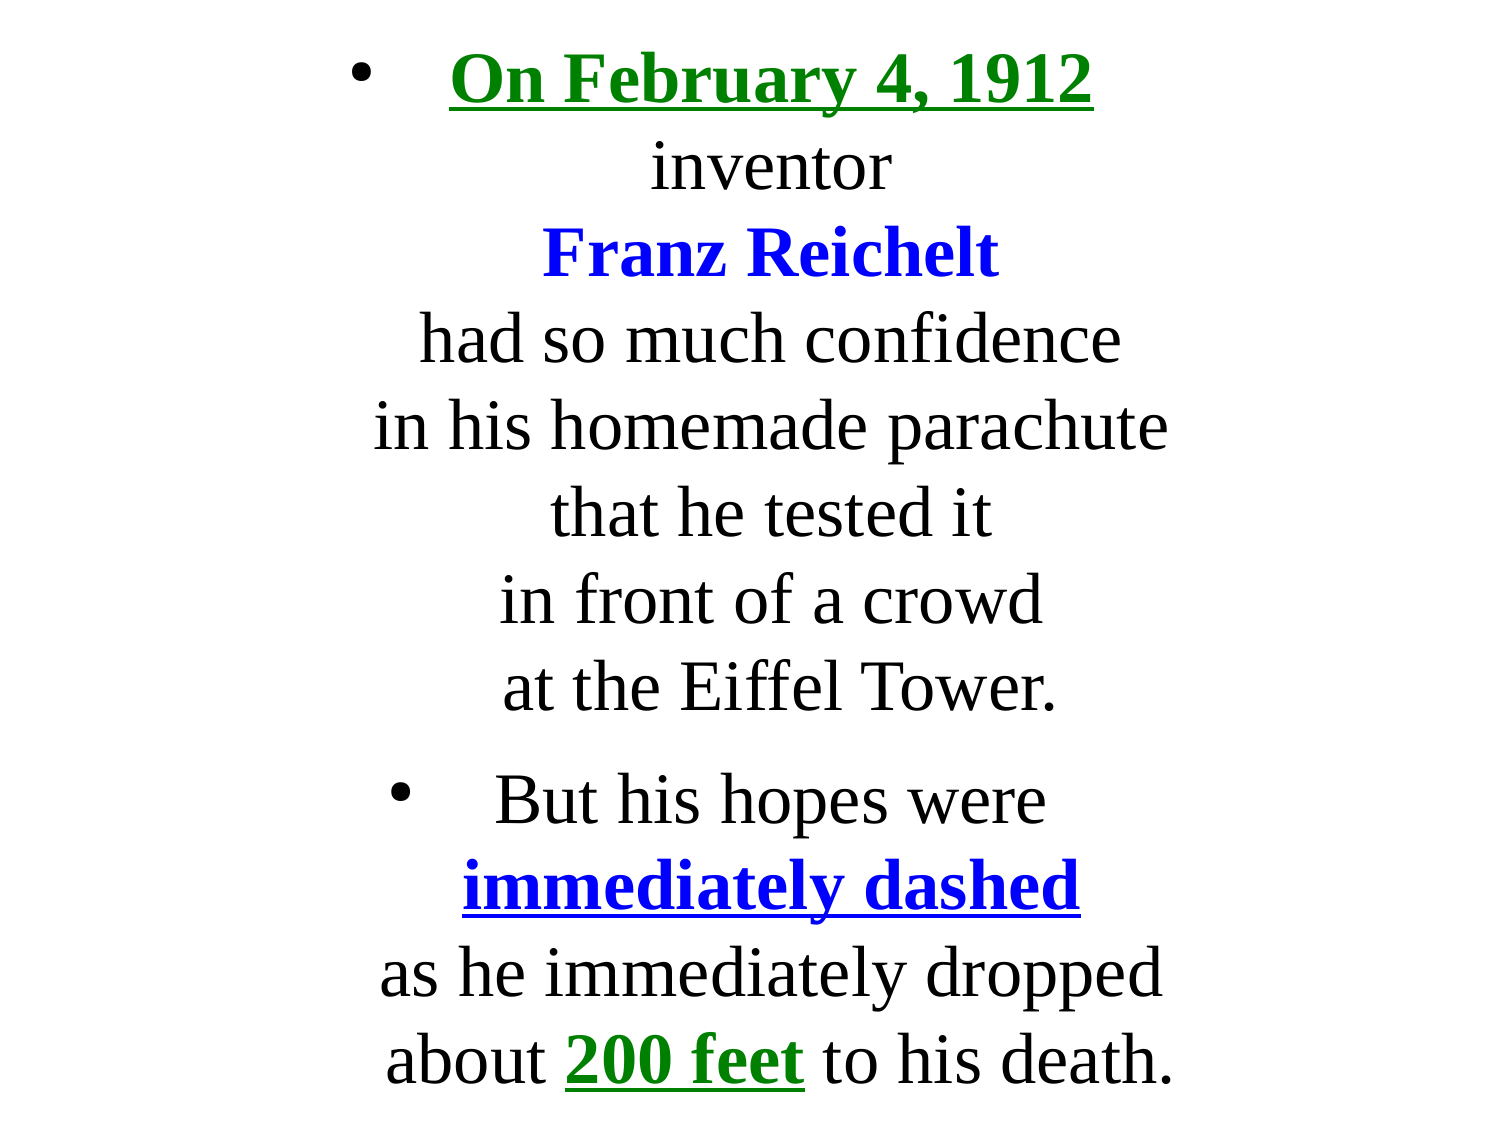

# On February 4, 1912 inventor Franz Reichelt had so much confidence in his homemade parachute that he tested it in front of a crowd at the Eiffel Tower.
But his hopes were
immediately dashed
as he immediately dropped
about 200 feet to his death.